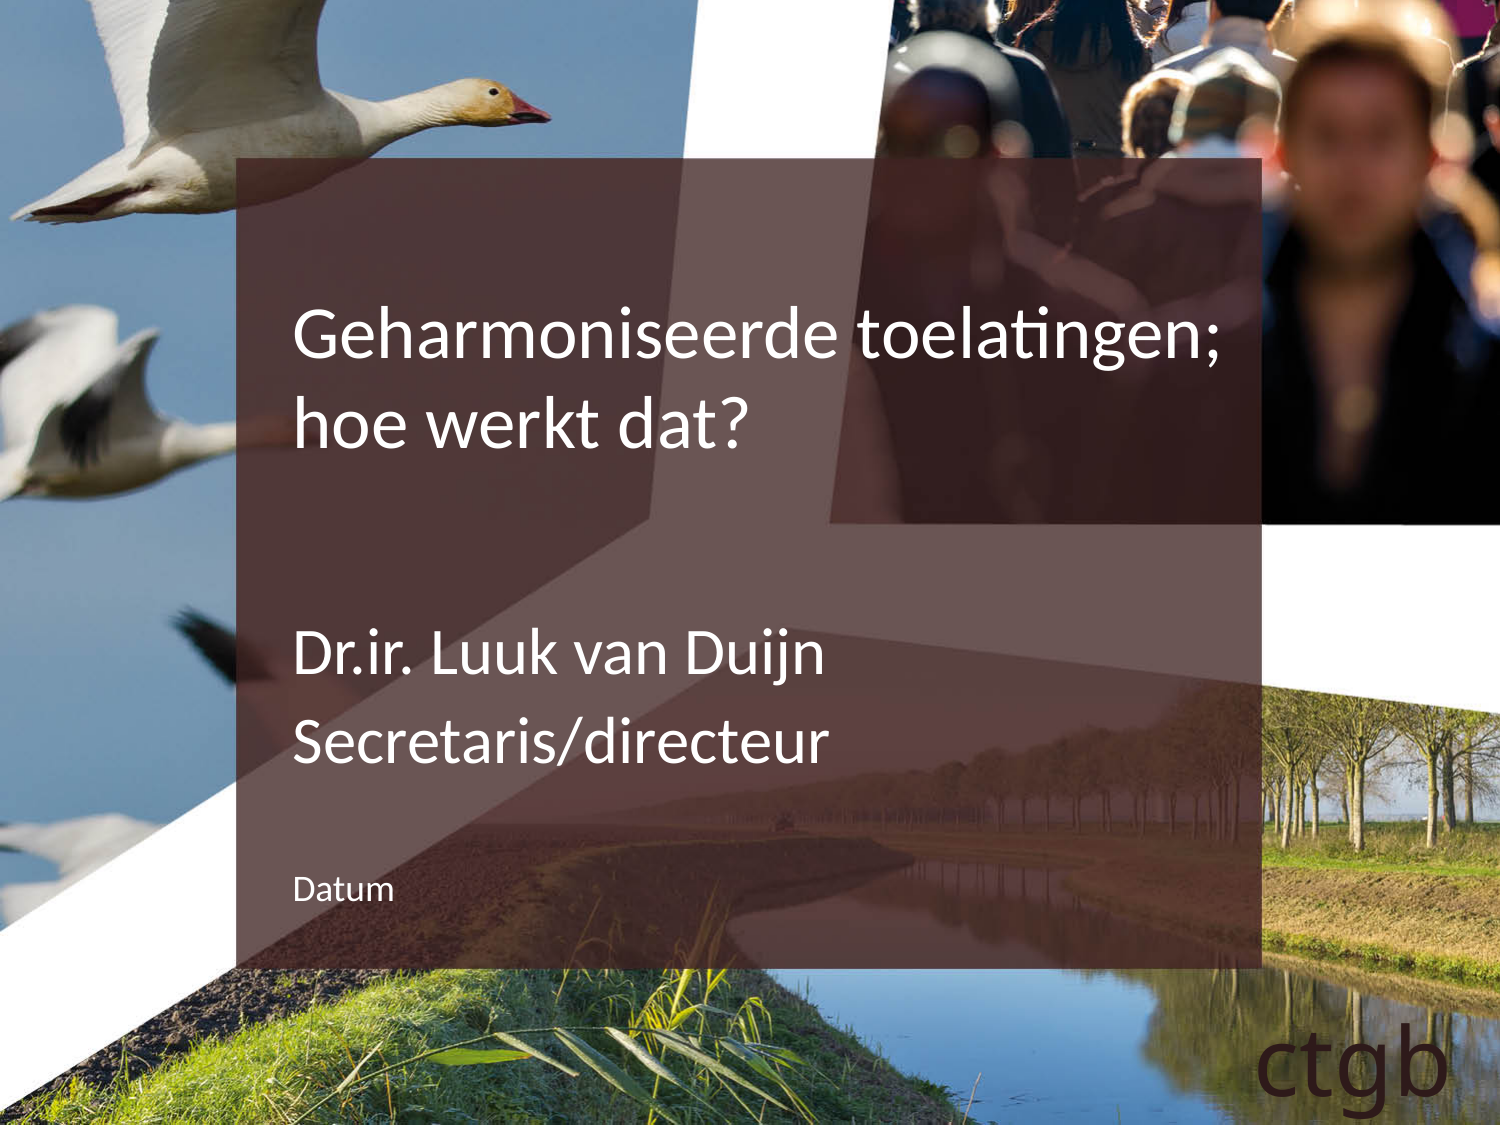

# Geharmoniseerde toelatingen; hoe werkt dat?
Dr.ir. Luuk van Duijn
Secretaris/directeur
Datum